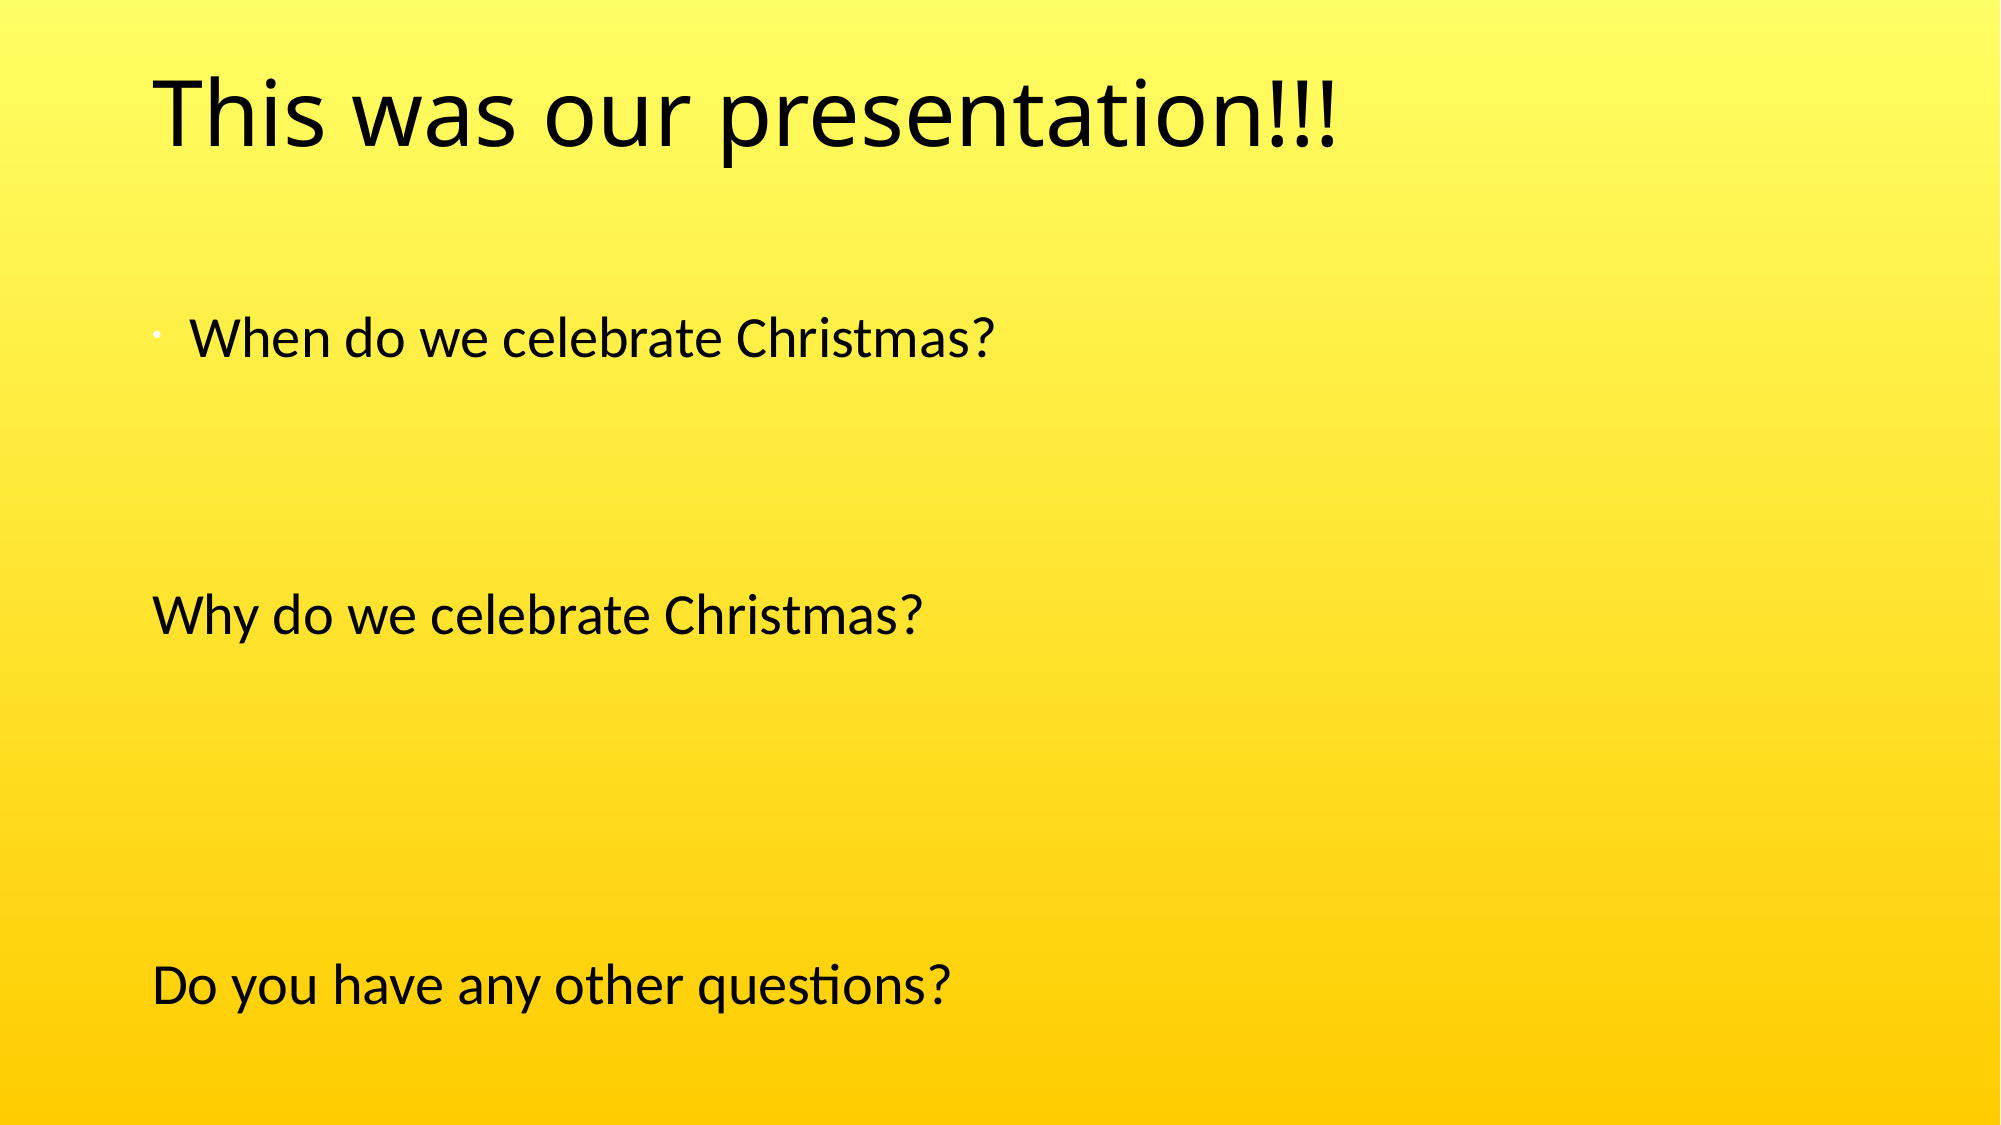

# This was our presentation!!!
When do we celebrate Christmas?
Why do we celebrate Christmas?
Do you have any other questions?